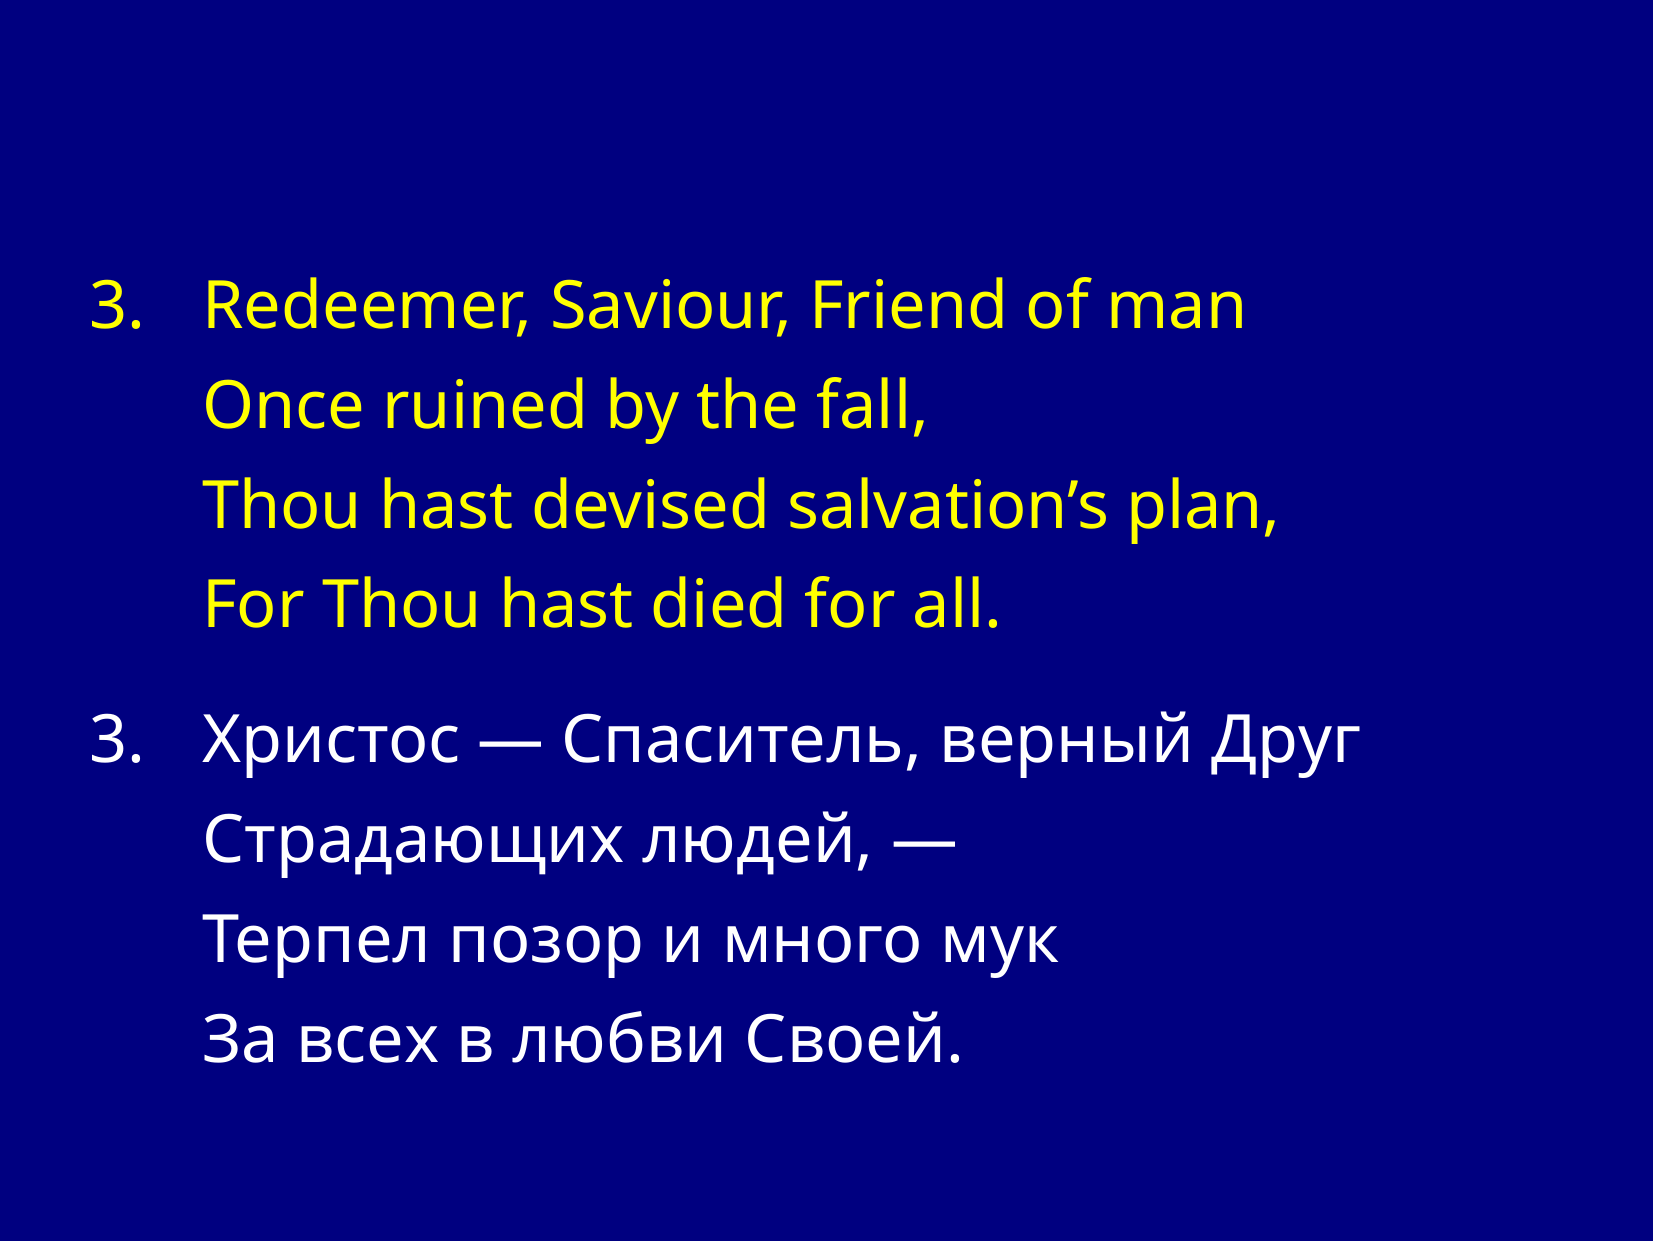

3.	Redeemer, Saviour, Friend of man
	Once ruined by the fall,
	Thou hast devised salvation’s plan,
	For Thou hast died for all.
3.	Христос — Спаситель, верный Друг
	Страдающих людей, —
	Терпел позор и много мук
	За всех в любви Своей.